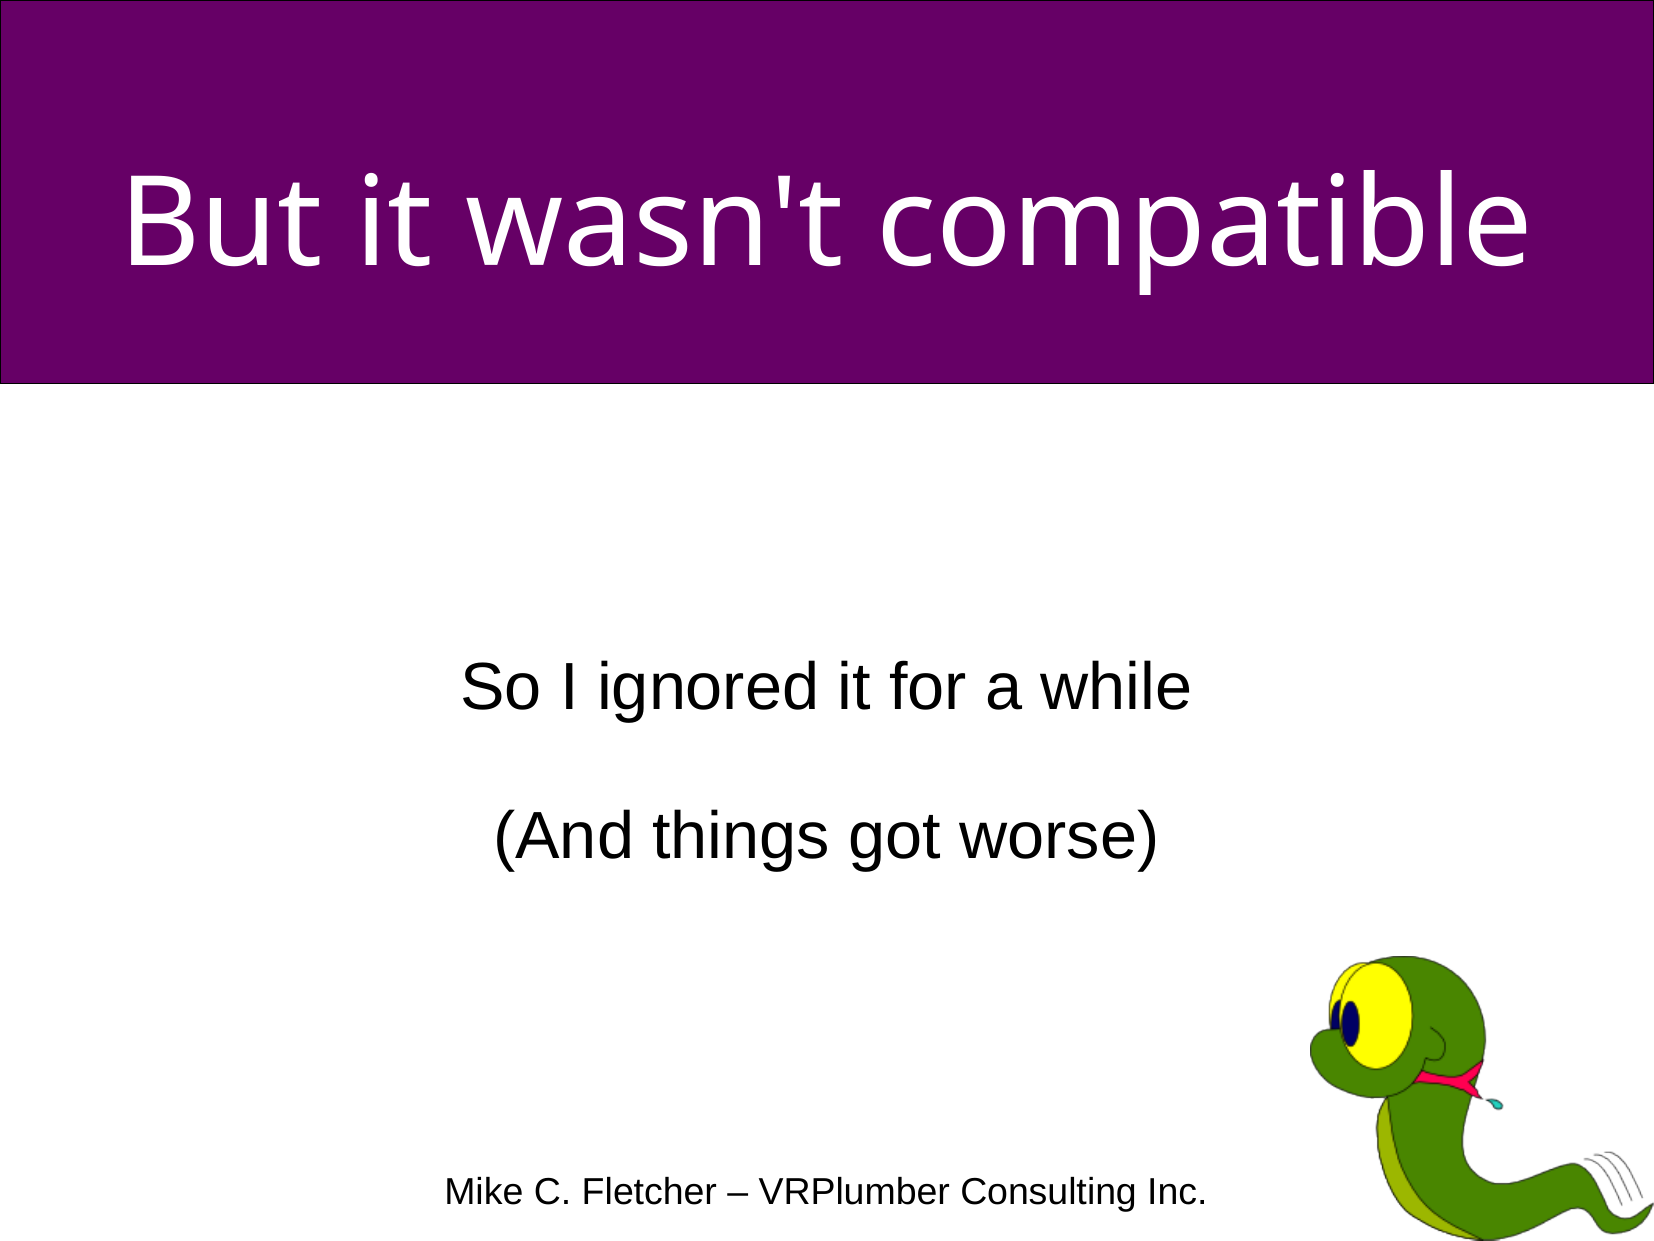

# But it wasn't compatible
So I ignored it for a while
(And things got worse)